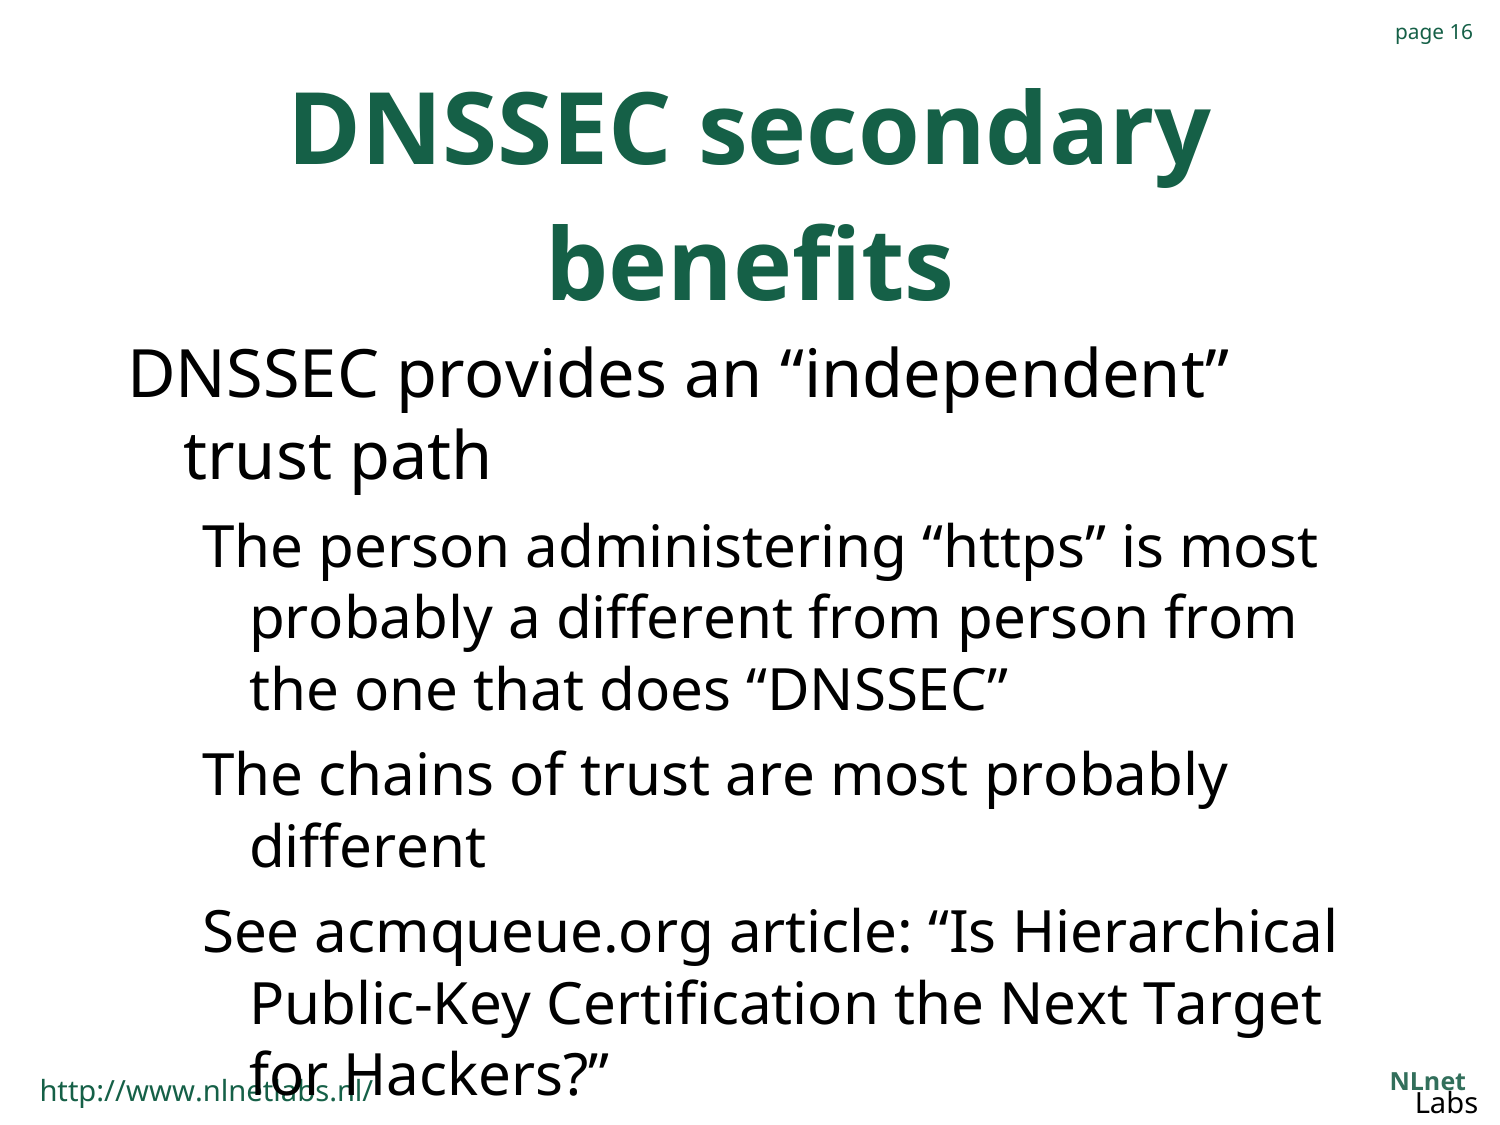

# DNSSEC secondary benefits
DNSSEC provides an “independent” trust path
The person administering “https” is most probably a different from person from the one that does “DNSSEC”
The chains of trust are most probably different
See acmqueue.org article: “Is Hierarchical Public-Key Certification the Next Target for Hackers?”